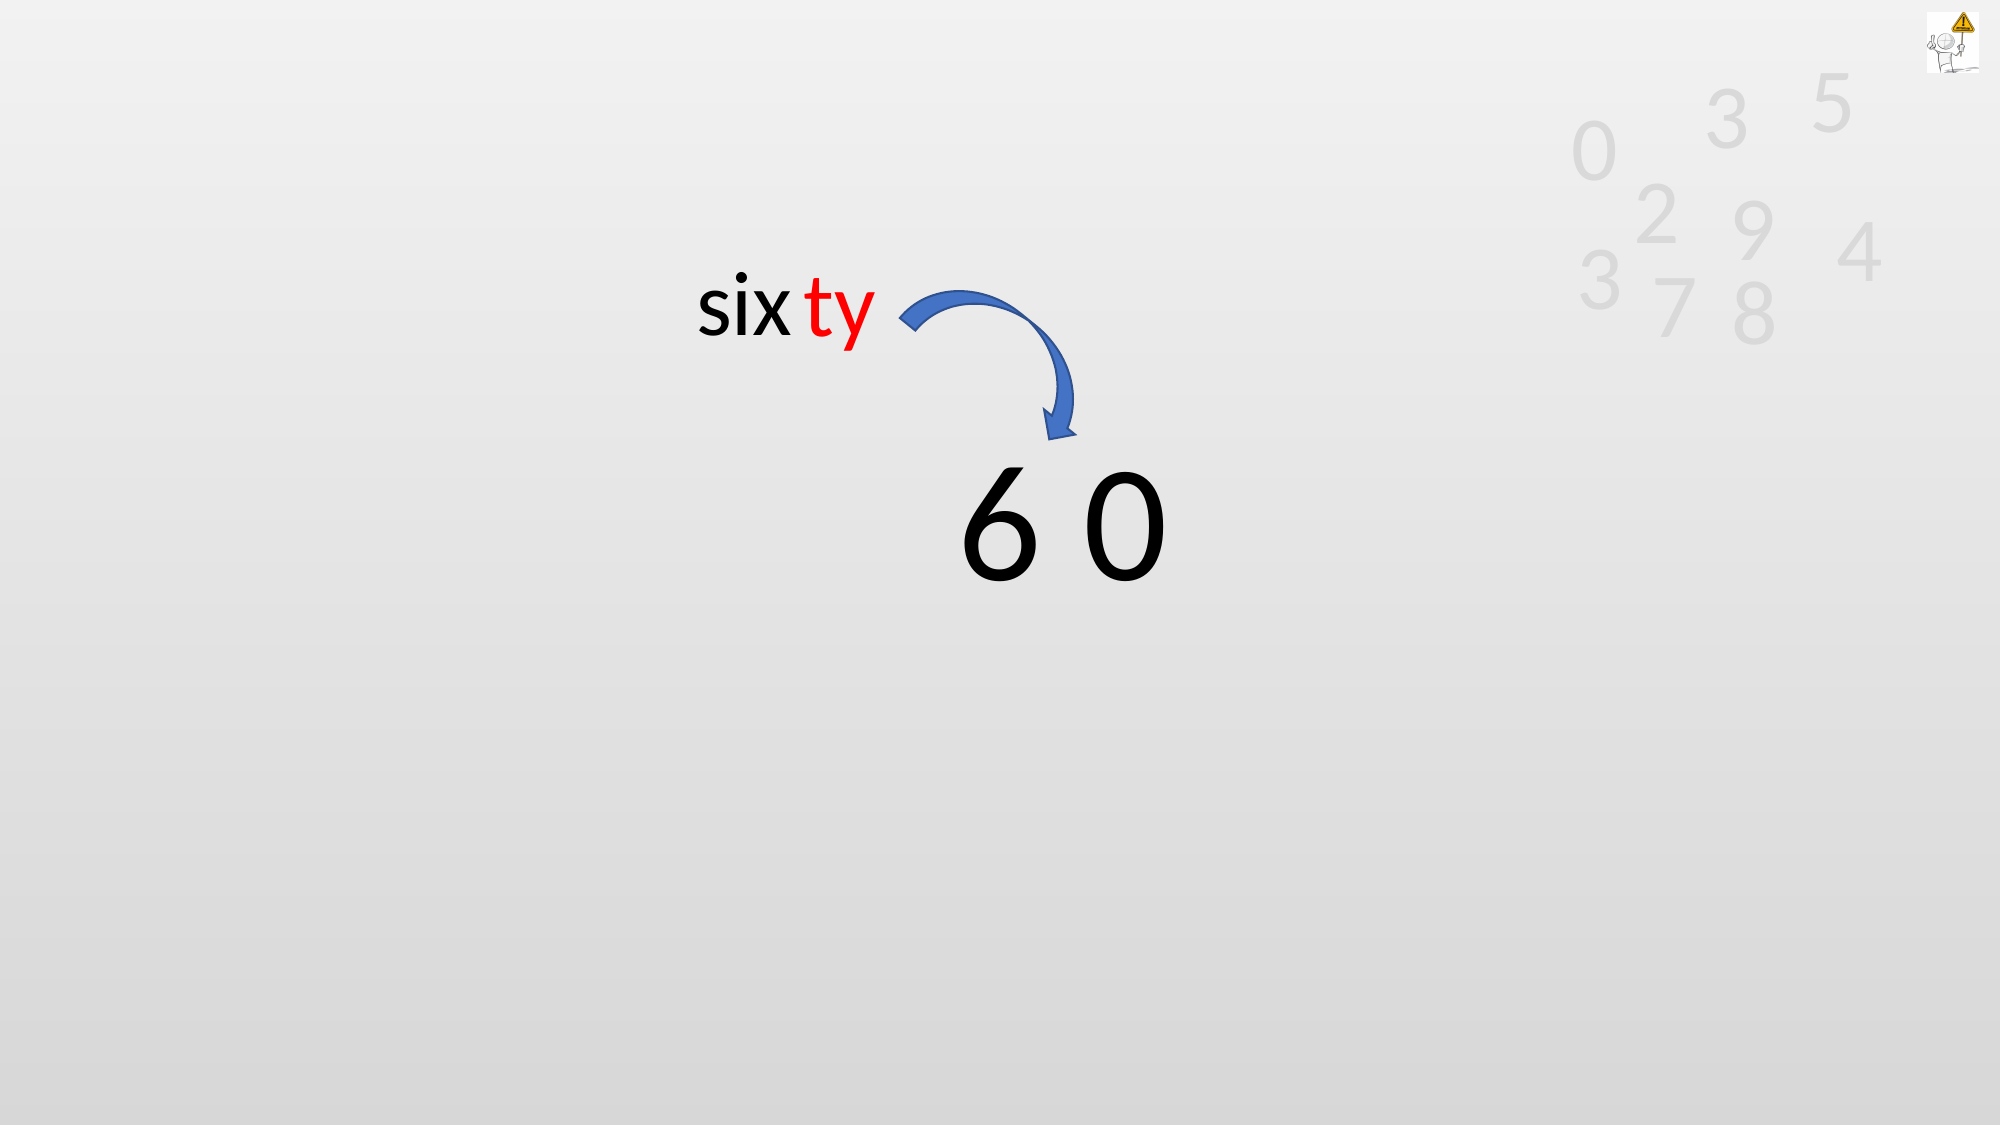

5
3
0
2
9
4
3
six
ty
7
8
6
0